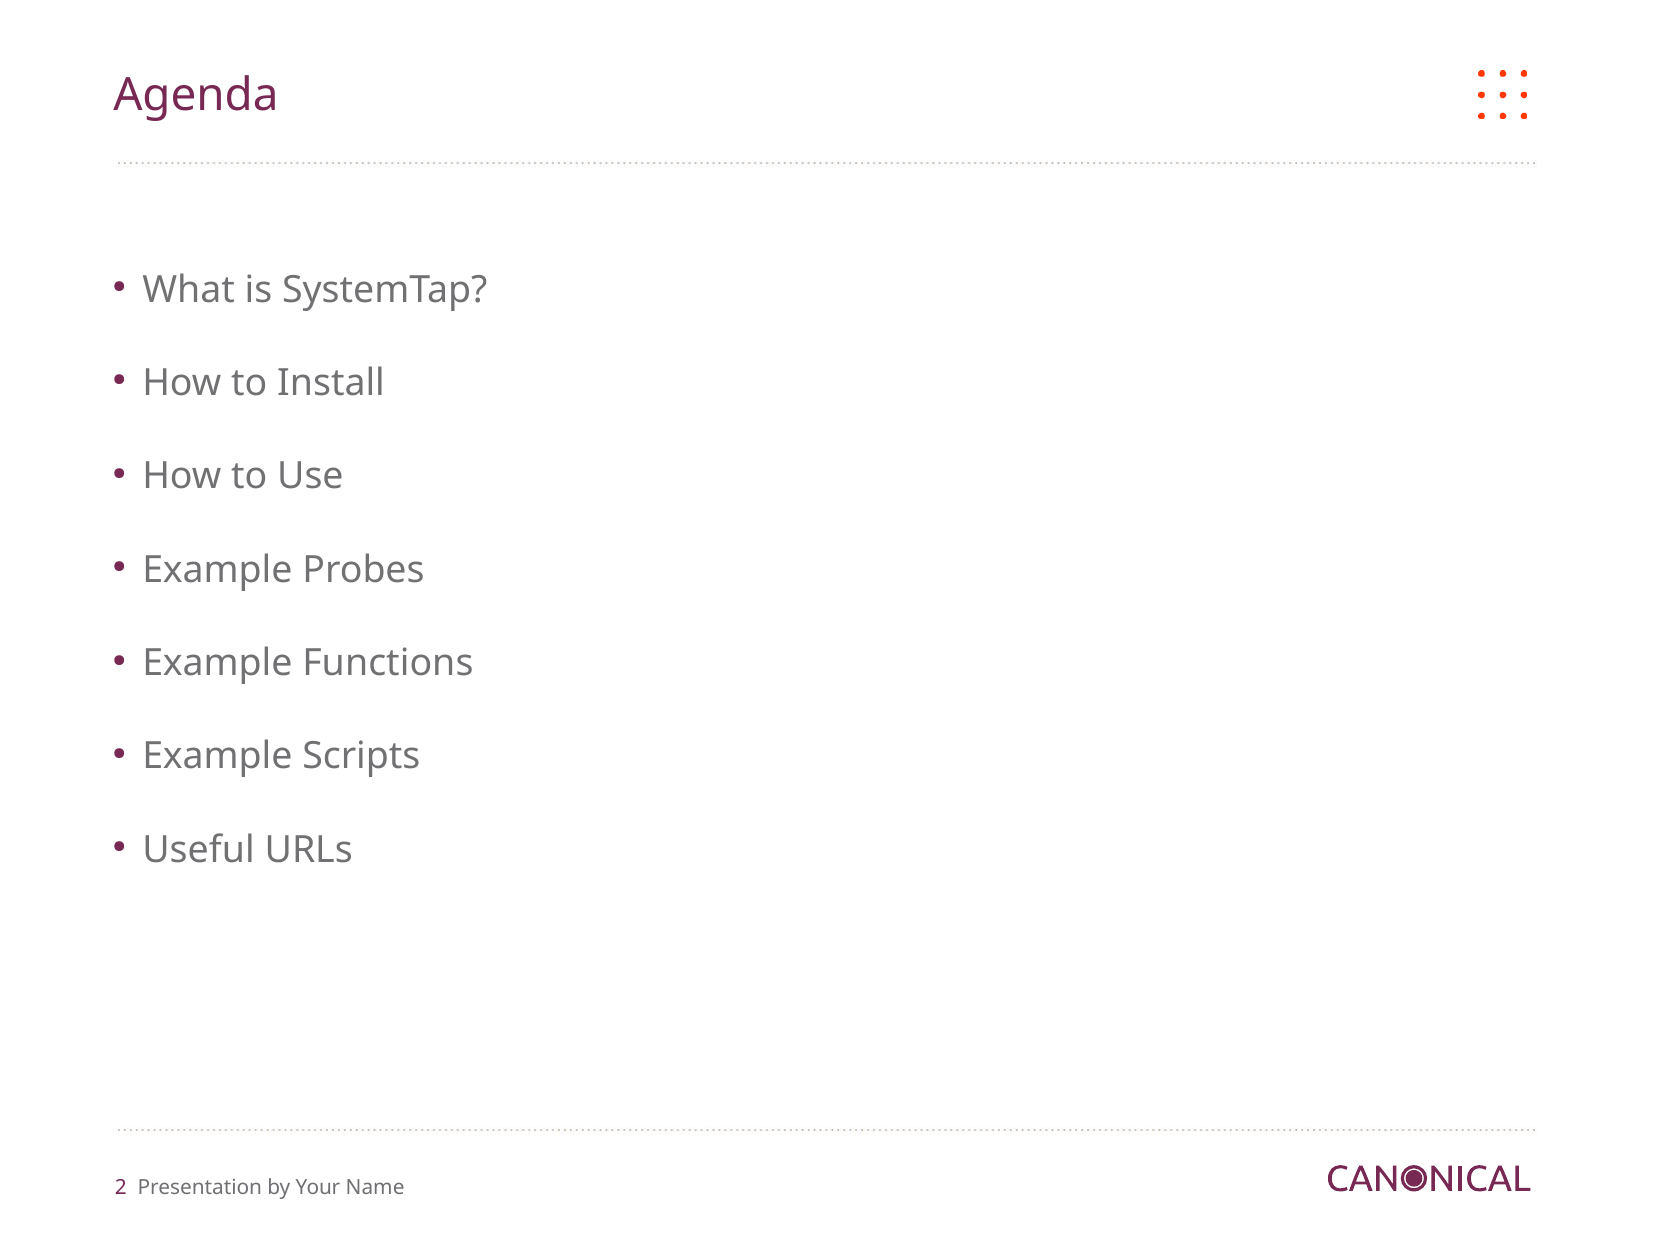

# Agenda
What is SystemTap?
How to Install
How to Use
Example Probes
Example Functions
Example Scripts
Useful URLs